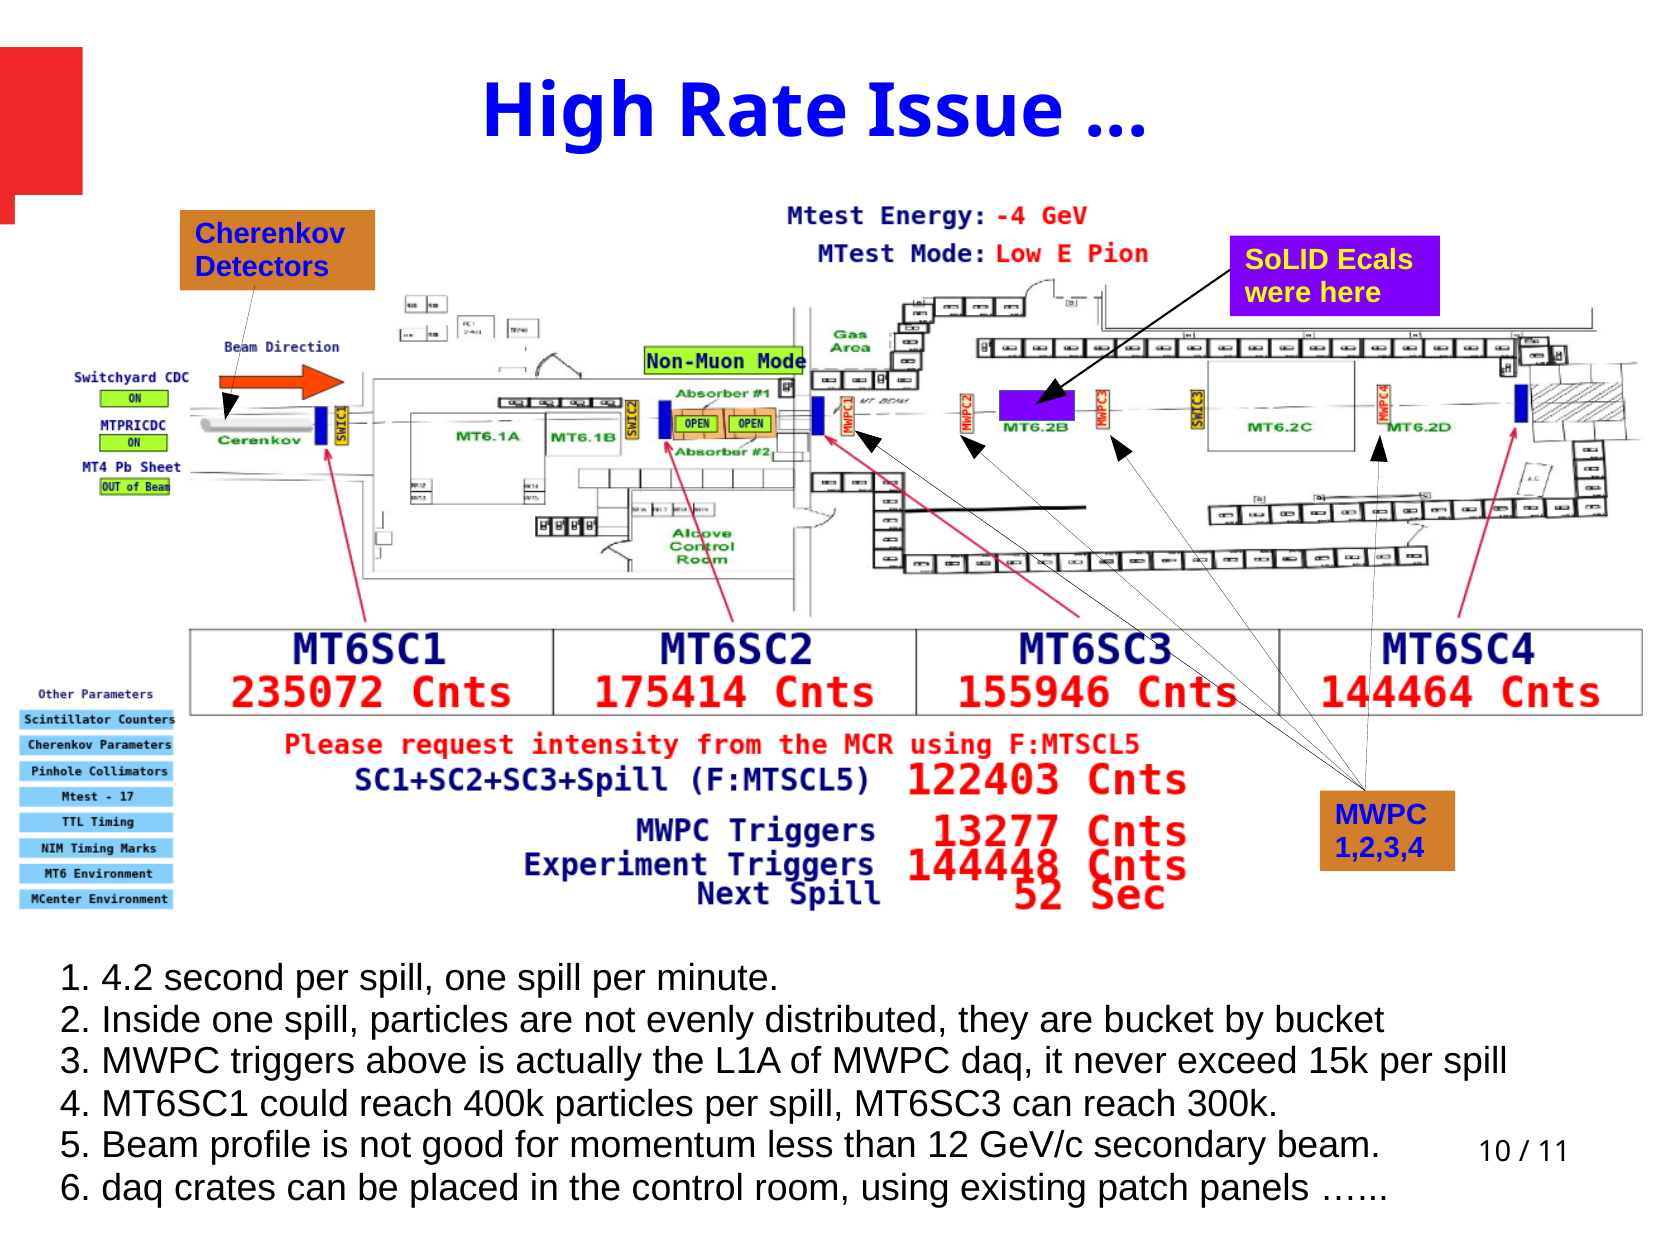

# High Rate Issue ...
Cherenkov Detectors
SoLID Ecals were here
MWPC 1,2,3,4
1. 4.2 second per spill, one spill per minute.
2. Inside one spill, particles are not evenly distributed, they are bucket by bucket
3. MWPC triggers above is actually the L1A of MWPC daq, it never exceed 15k per spill
4. MT6SC1 could reach 400k particles per spill, MT6SC3 can reach 300k.
5. Beam profile is not good for momentum less than 12 GeV/c secondary beam.
6. daq crates can be placed in the control room, using existing patch panels …...
10